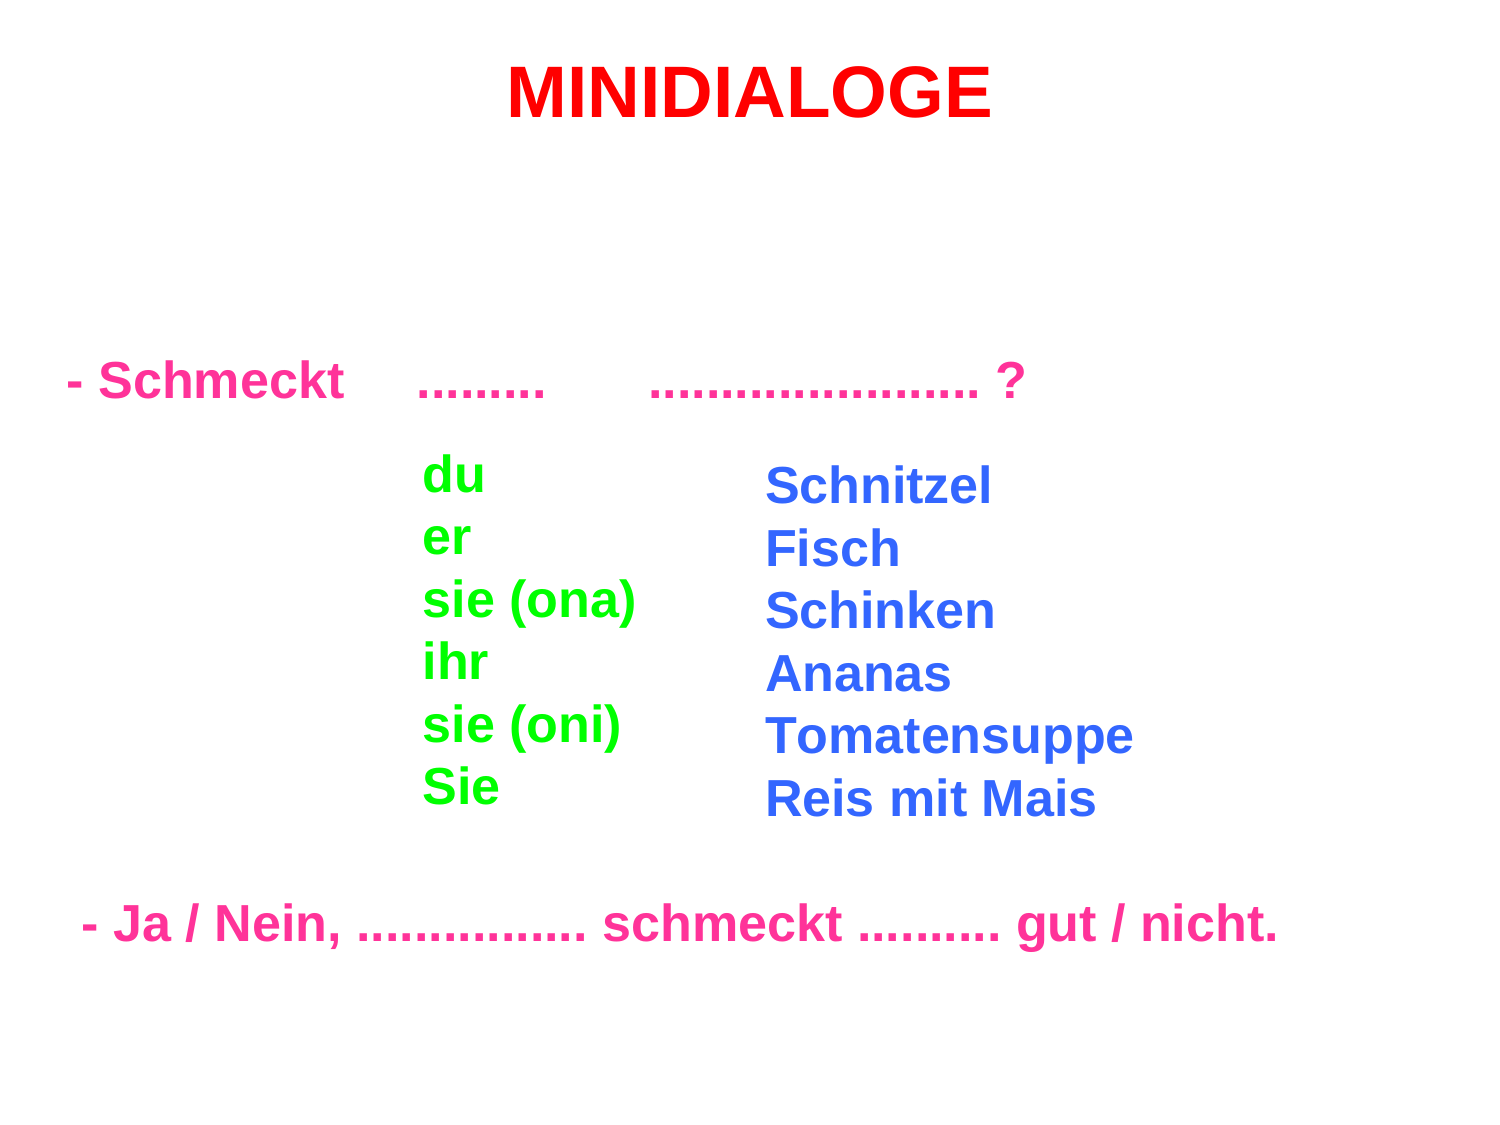

# MINIDIALOGE
- Schmeckt ......... ....................... ?
du
er
sie (ona)
ihr
sie (oni)
Sie
Schnitzel
Fisch
Schinken
Ananas
Tomatensuppe
Reis mit Mais
- Ja / Nein, ................ schmeckt .......... gut / nicht.